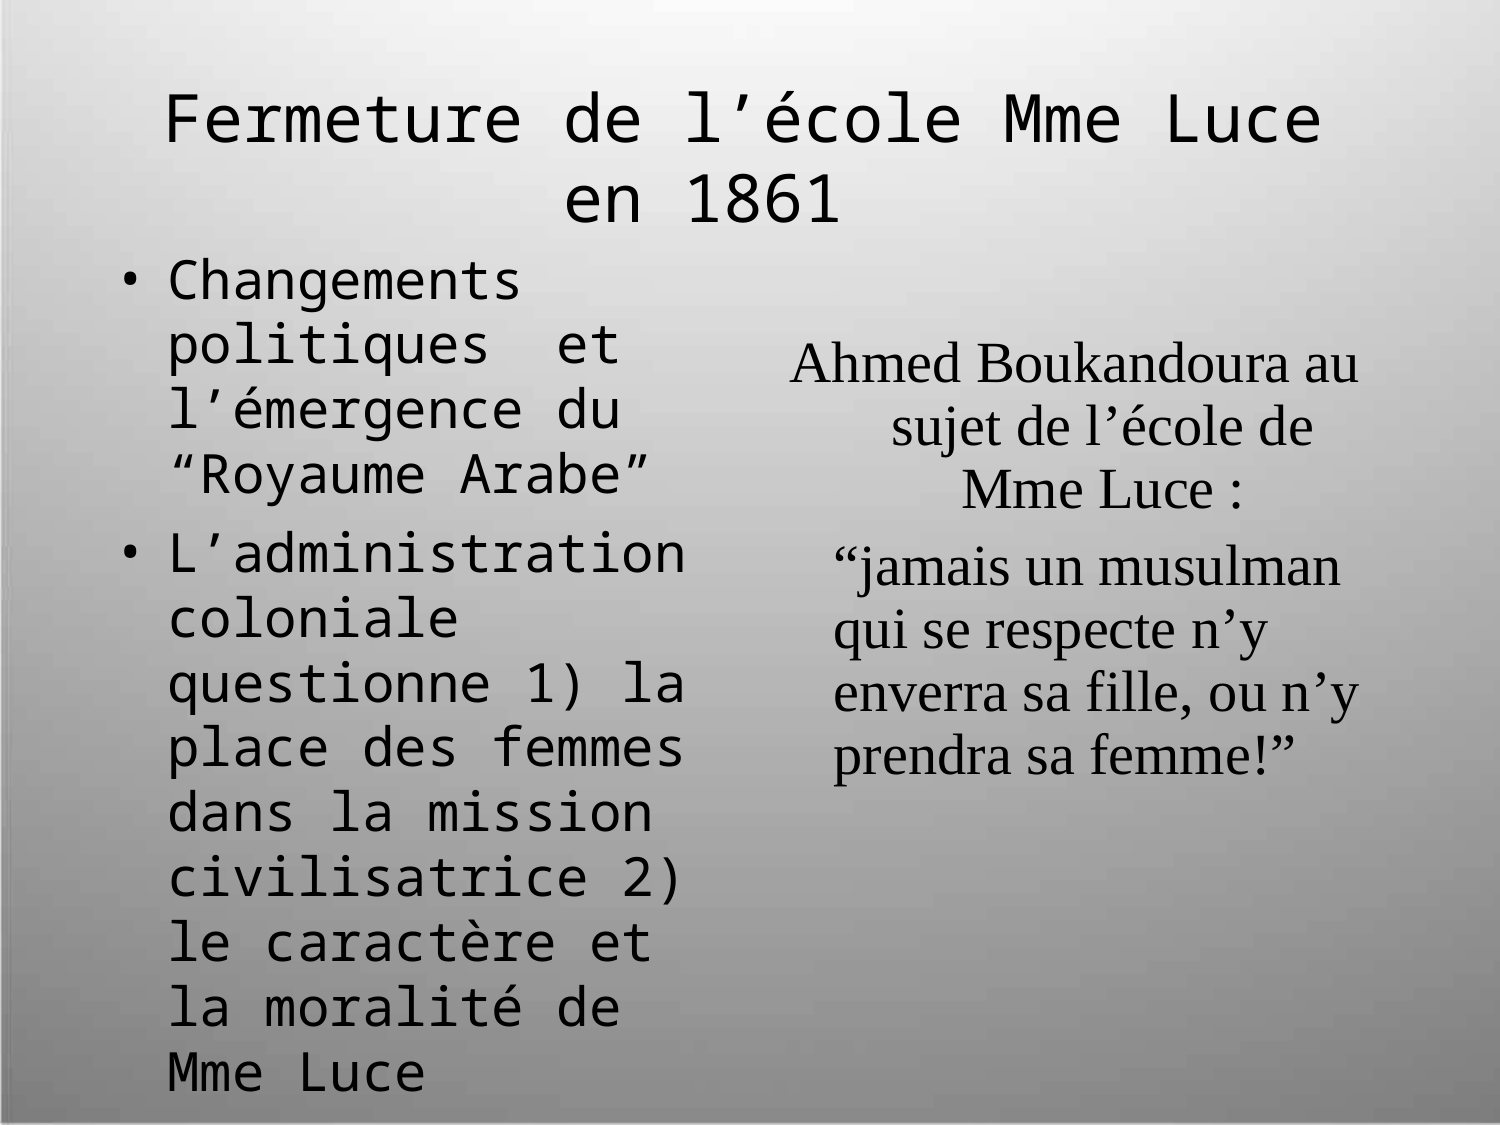

# Fermeture de l’école Mme Luce en 1861
Changements politiques  et l’émergence du “Royaume Arabe”
L’administration coloniale questionne 1) la place des femmes dans la mission civilisatrice 2) le caractère et la moralité de Mme Luce
Ahmed Boukandoura au sujet de l’école de Mme Luce :
 	“jamais un musulman qui se respecte n’y enverra sa fille, ou n’y prendra sa femme!”